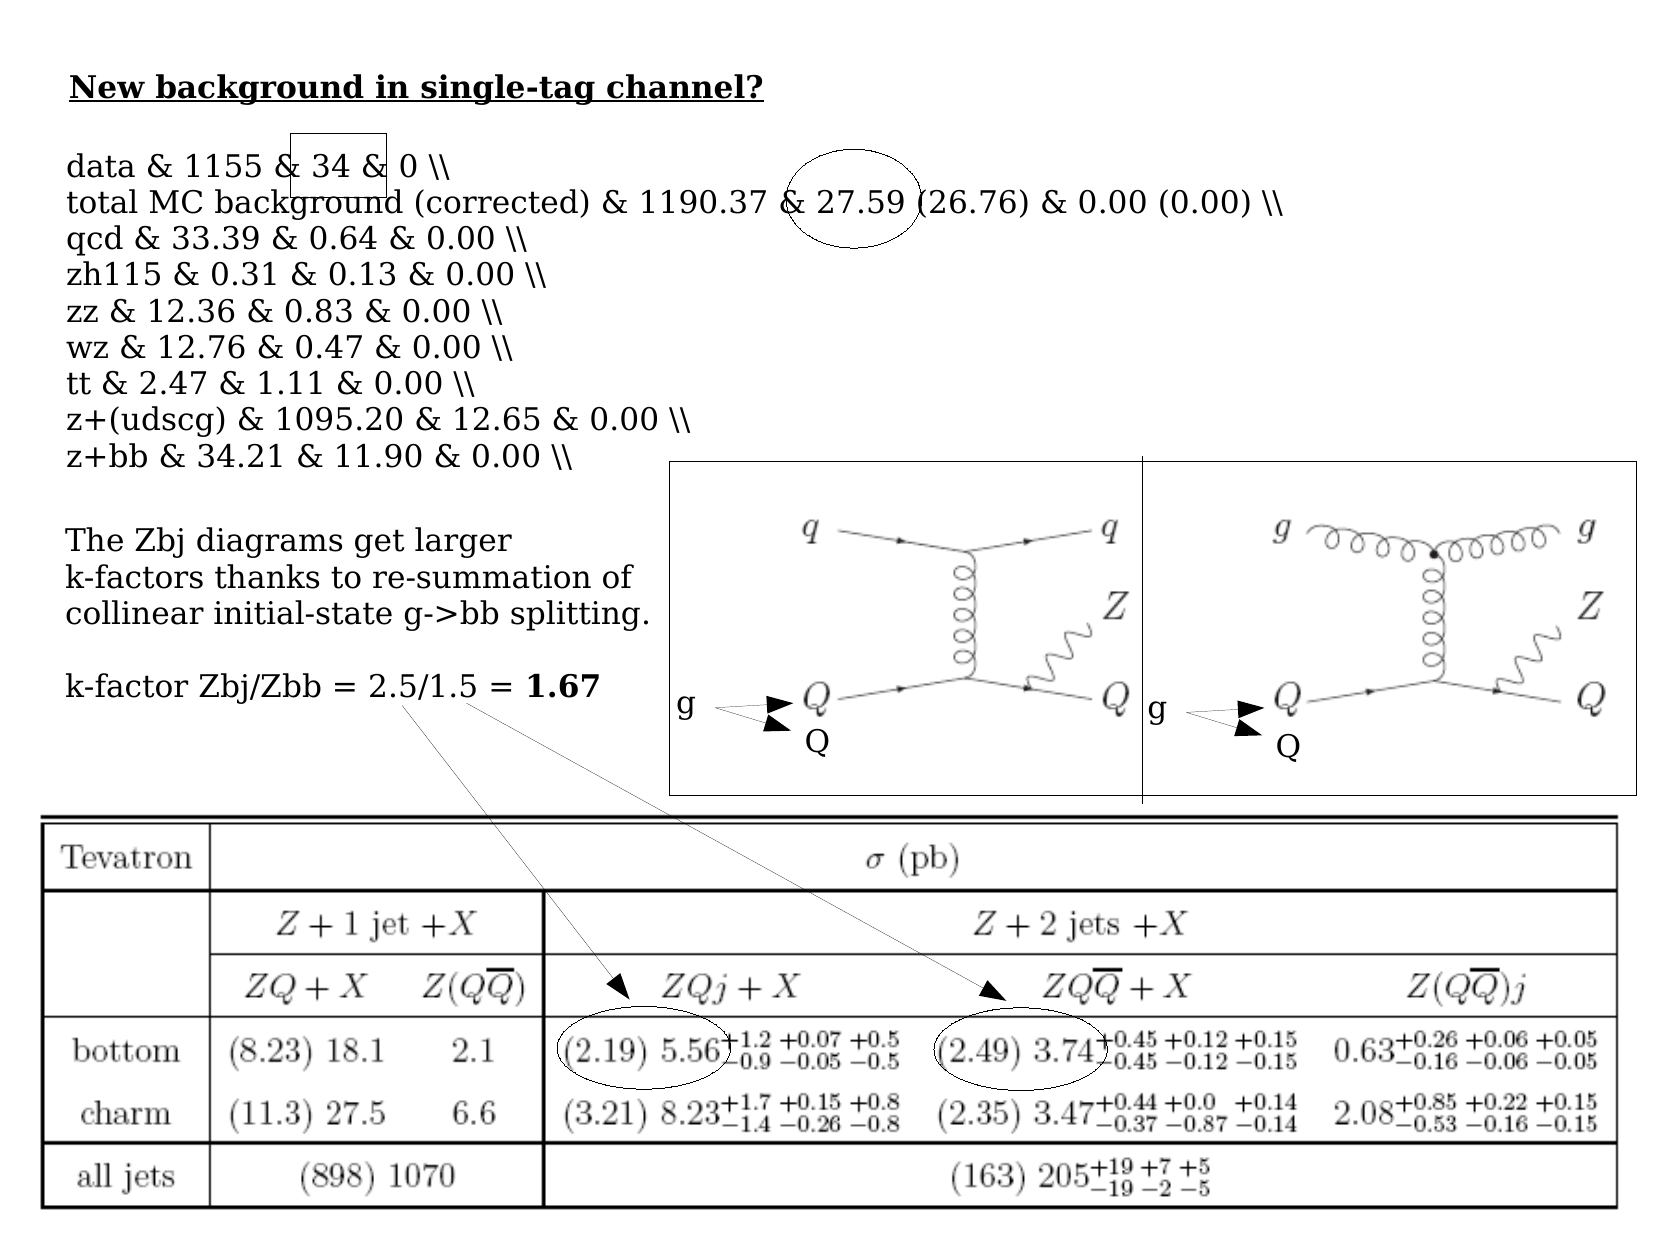

New background in single-tag channel?
data & 1155 & 34 & 0 \\
total MC background (corrected) & 1190.37 & 27.59 (26.76) & 0.00 (0.00) \\
qcd & 33.39 & 0.64 & 0.00 \\
zh115 & 0.31 & 0.13 & 0.00 \\
zz & 12.36 & 0.83 & 0.00 \\
wz & 12.76 & 0.47 & 0.00 \\
tt & 2.47 & 1.11 & 0.00 \\
z+(udscg) & 1095.20 & 12.65 & 0.00 \\
z+bb & 34.21 & 11.90 & 0.00 \\
The Zbj diagrams get larger
k-factors thanks to re-summation of
collinear initial-state g->bb splitting.
k-factor Zbj/Zbb = 2.5/1.5 = 1.67
g
g
Q
Q